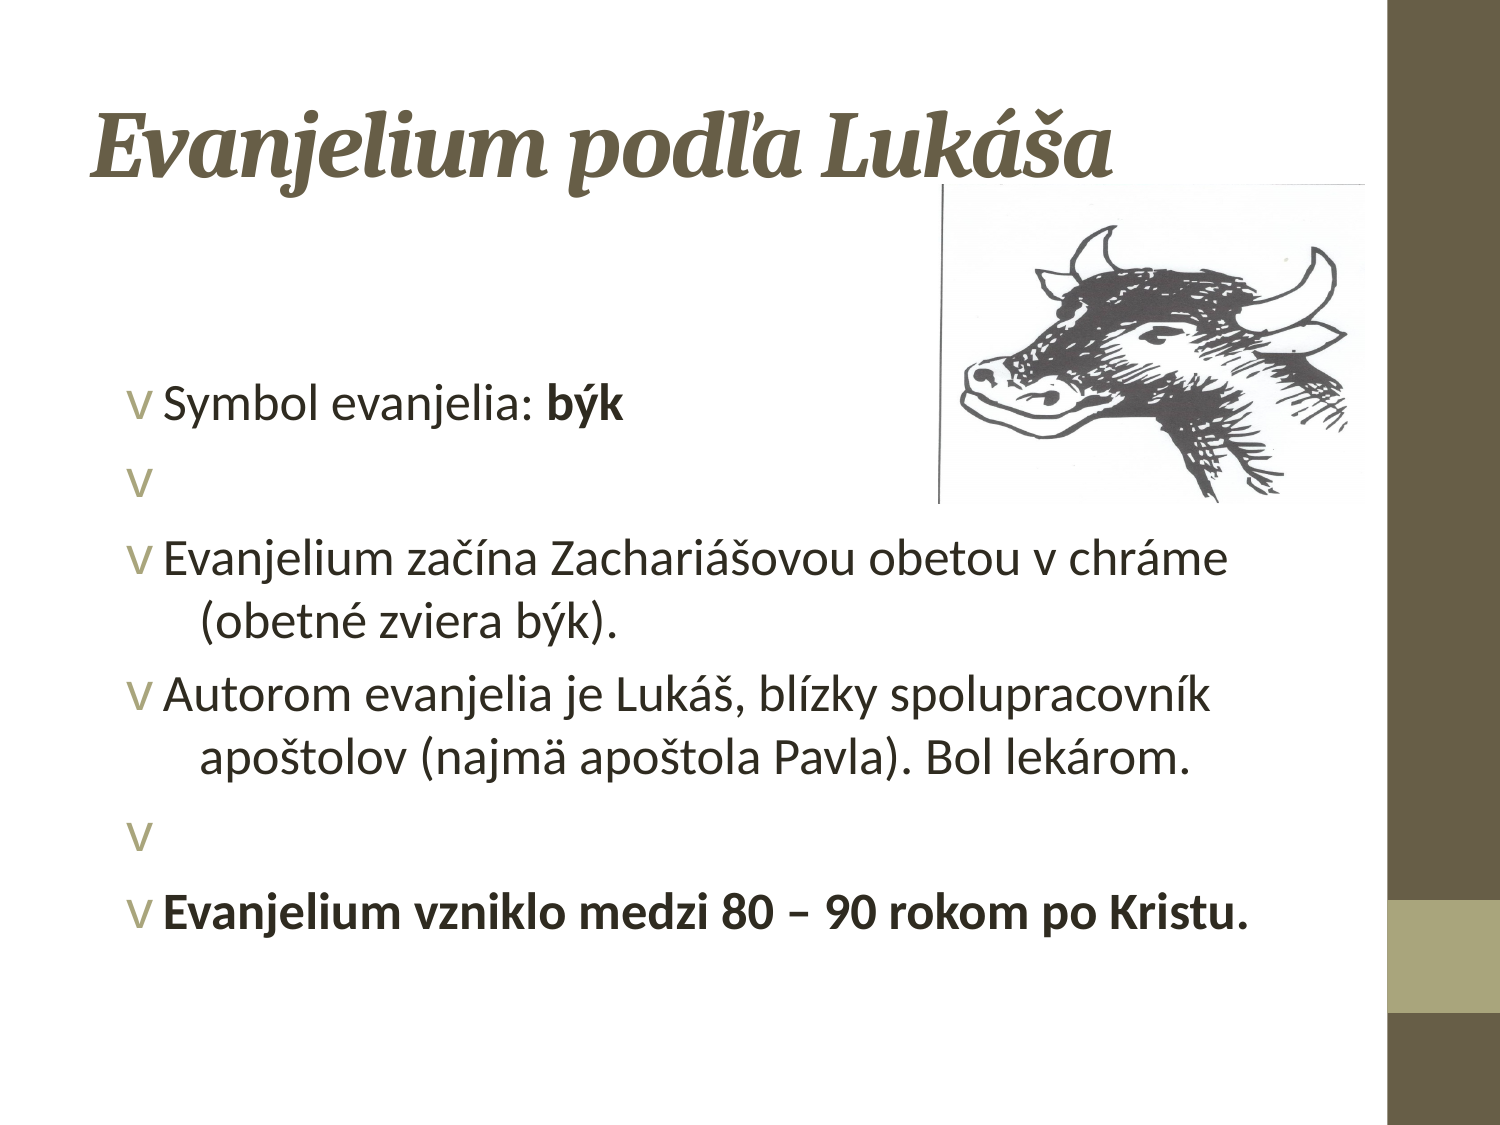

# Evanjelium podľa Lukáša
Symbol evanjelia: býk
Evanjelium začína Zachariášovou obetou v chráme (obetné zviera býk).
Autorom evanjelia je Lukáš, blízky spolupracovník apoštolov (najmä apoštola Pavla). Bol lekárom.
Evanjelium vzniklo medzi 80 – 90 rokom po Kristu.